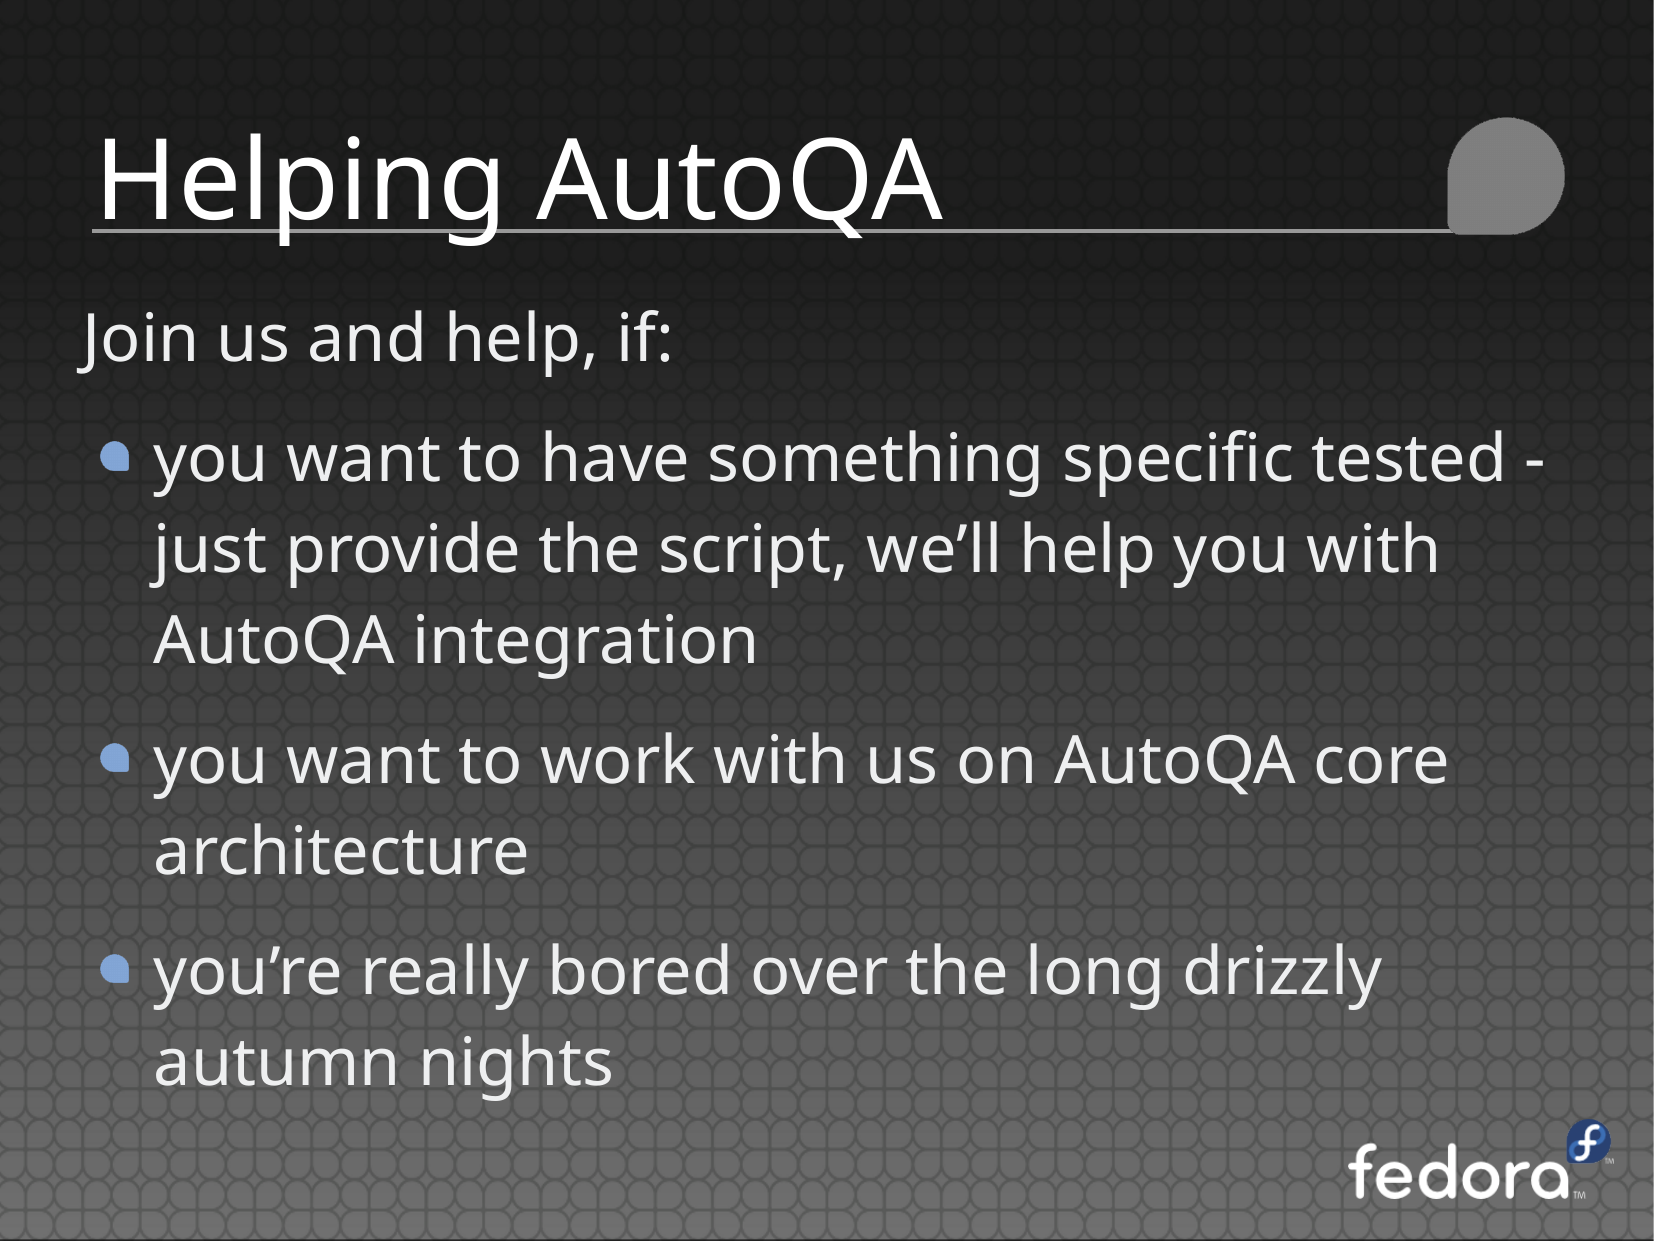

Helping AutoQA
# Join us and help, if:
you want to have something specific tested - just provide the script, we’ll help you with AutoQA integration
you want to work with us on AutoQA core architecture
you’re really bored over the long drizzly autumn nights